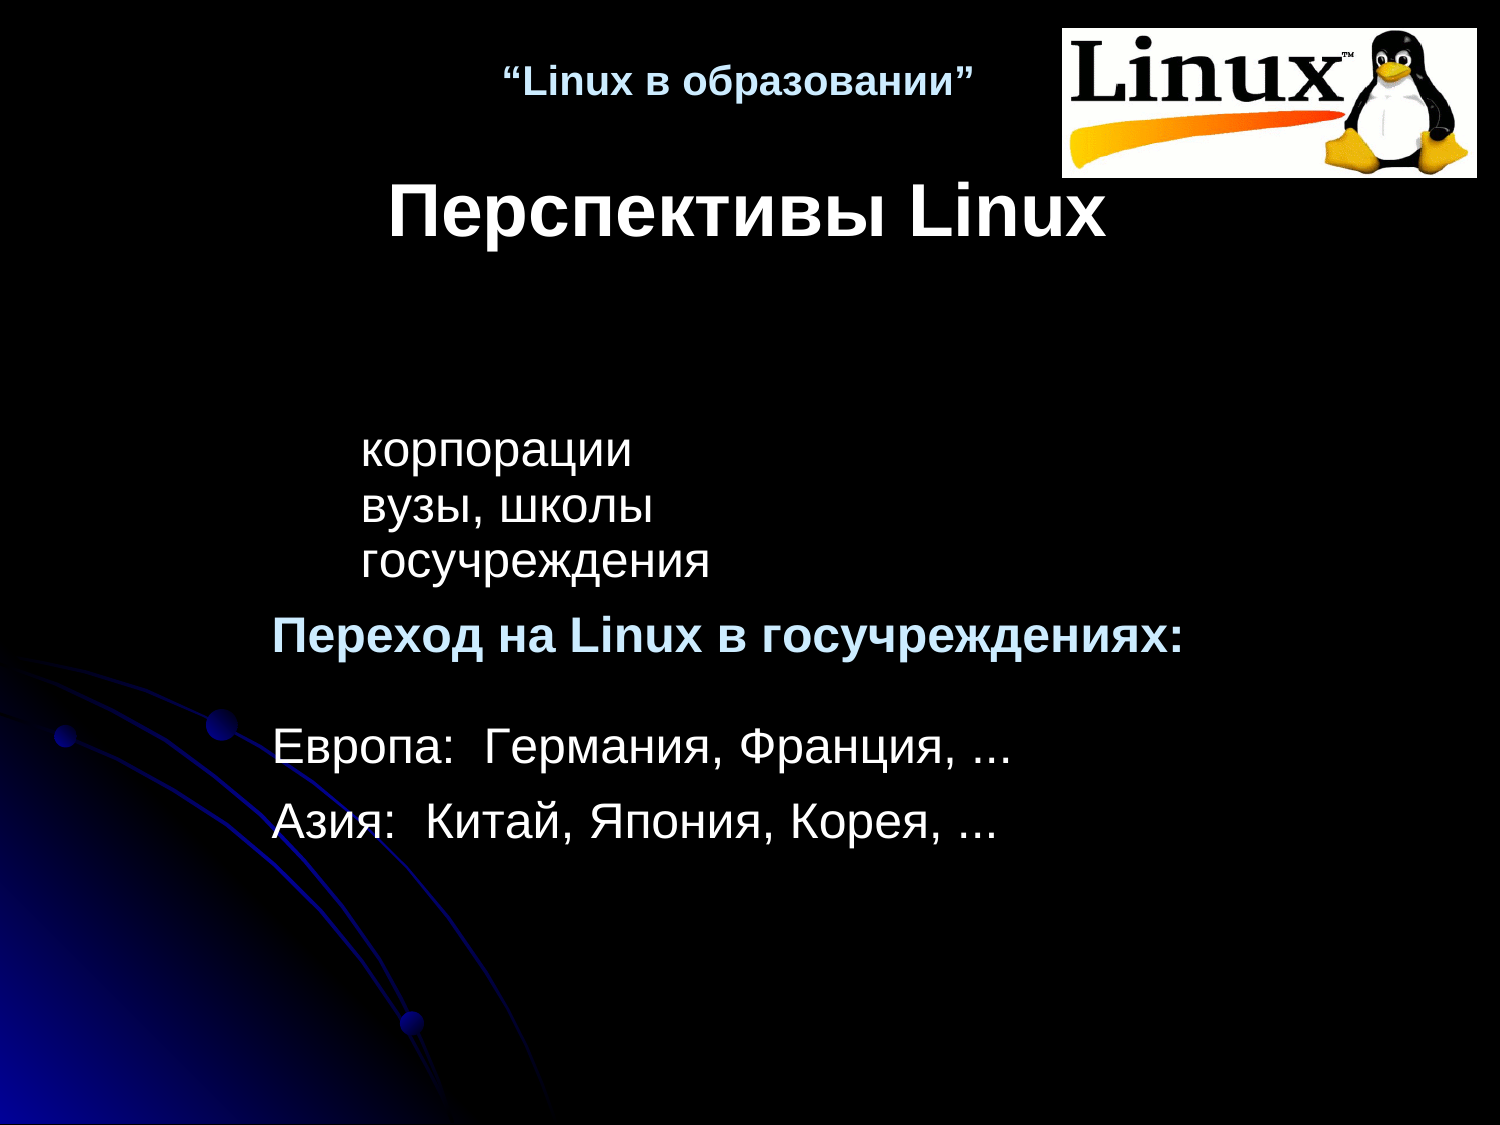

“Linux в образовании”
Перспективы Linux
 корпорации
 вузы, школы
 госучреждения
Переход на Linux в госучреждениях:
Европа: Германия, Франция, ...
Азия: Китай, Япония, Корея, ...